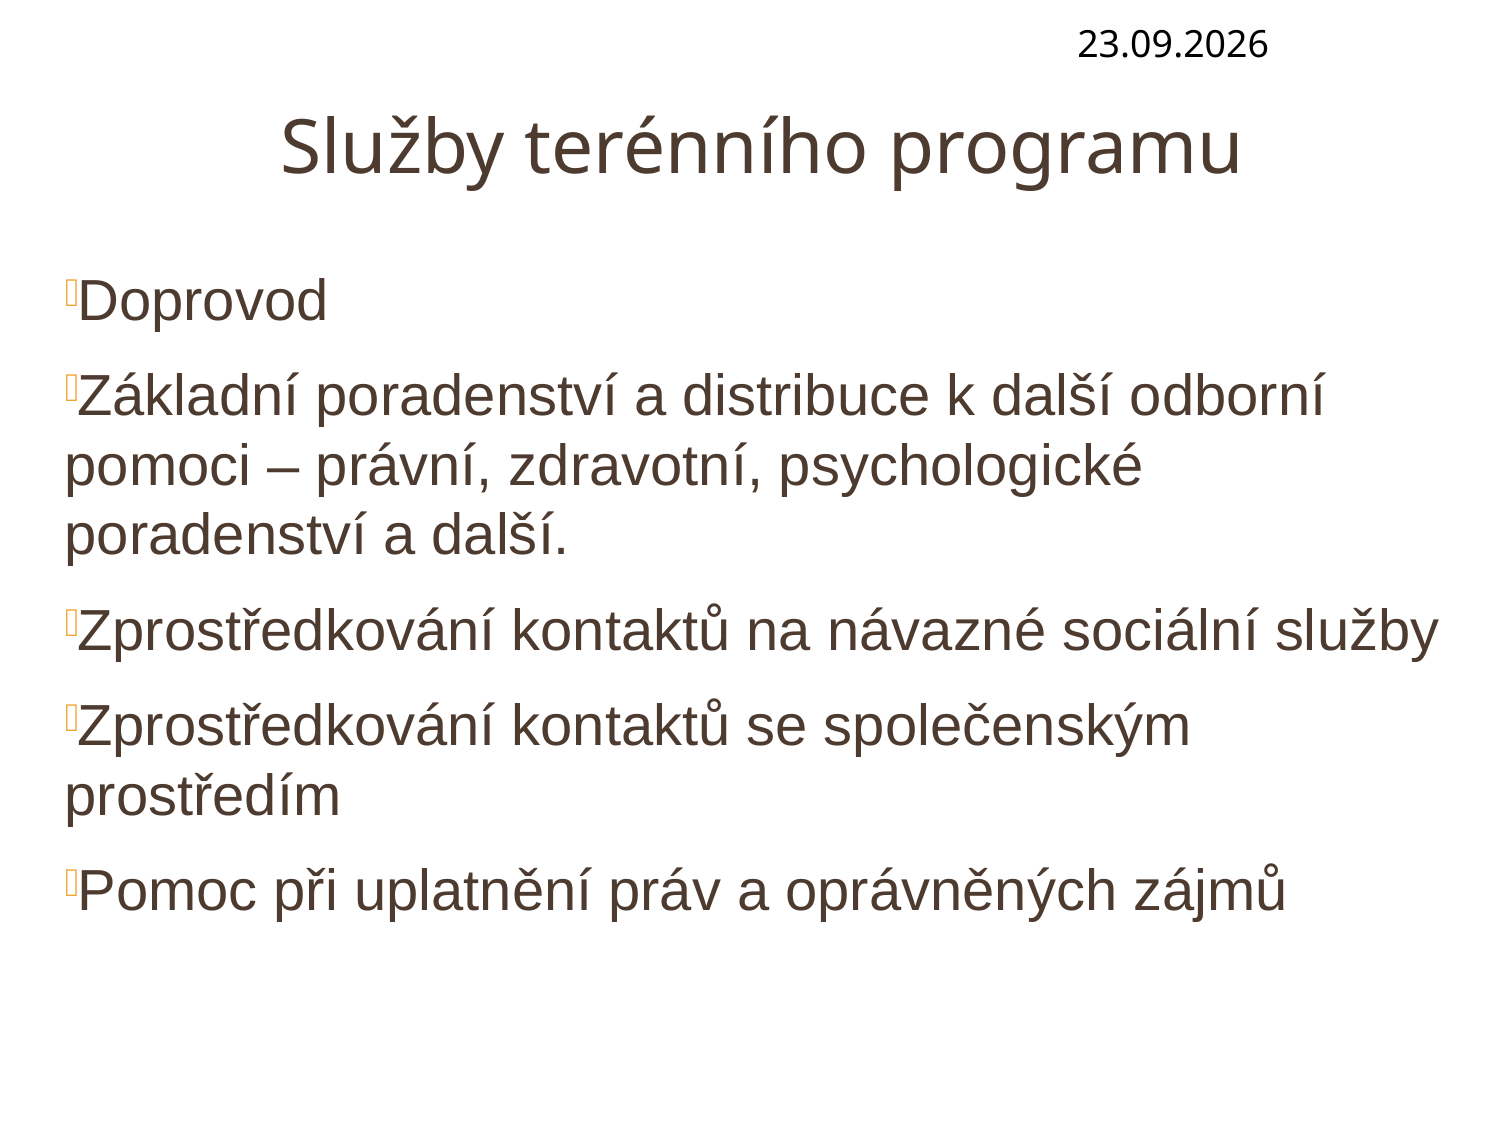

# Služby terénního programu
Doprovod
Základní poradenství a distribuce k další odborní pomoci – právní, zdravotní, psychologické poradenství a další.
Zprostředkování kontaktů na návazné sociální služby
Zprostředkování kontaktů se společenským prostředím
Pomoc při uplatnění práv a oprávněných zájmů